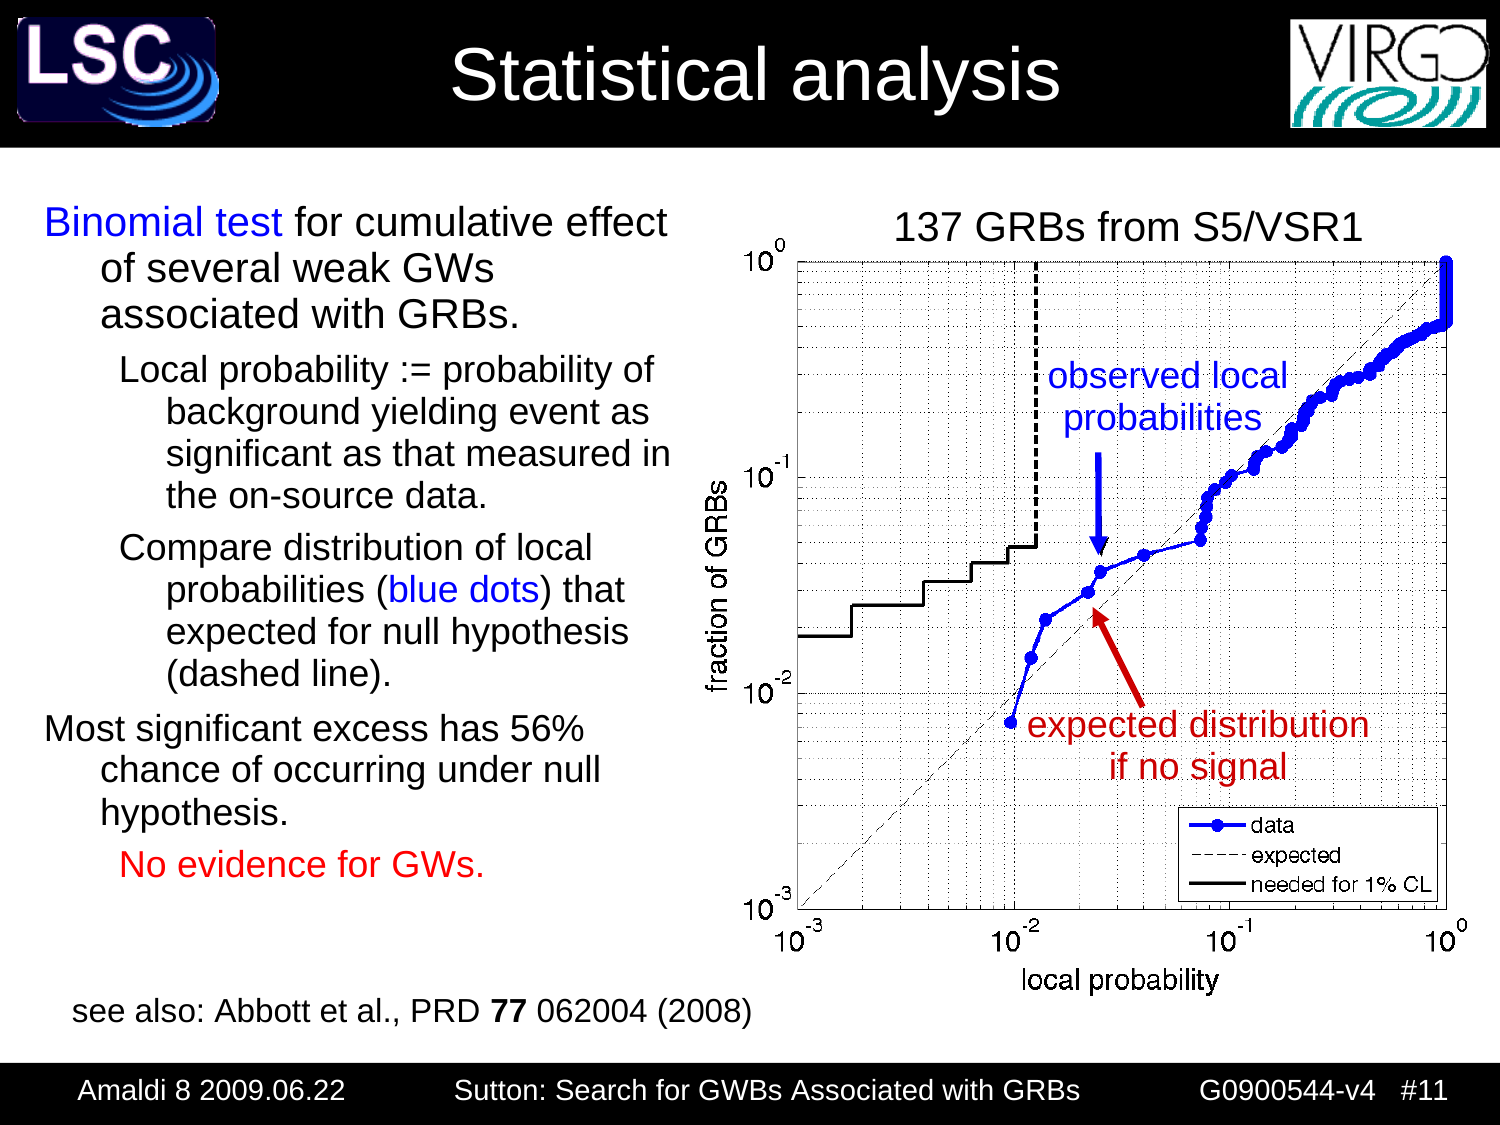

# Statistical analysis
137 GRBs from S5/VSR1
Binomial test for cumulative effect of several weak GWs associated with GRBs.
Local probability := probability of background yielding event as significant as that measured in the on-source data.
Compare distribution of local probabilities (blue dots) that expected for null hypothesis (dashed line).
Most significant excess has 56% chance of occurring under null hypothesis.
No evidence for GWs.
observed local probabilities
expected distribution
if no signal
see also: Abbott et al., PRD 77 062004 (2008)
11